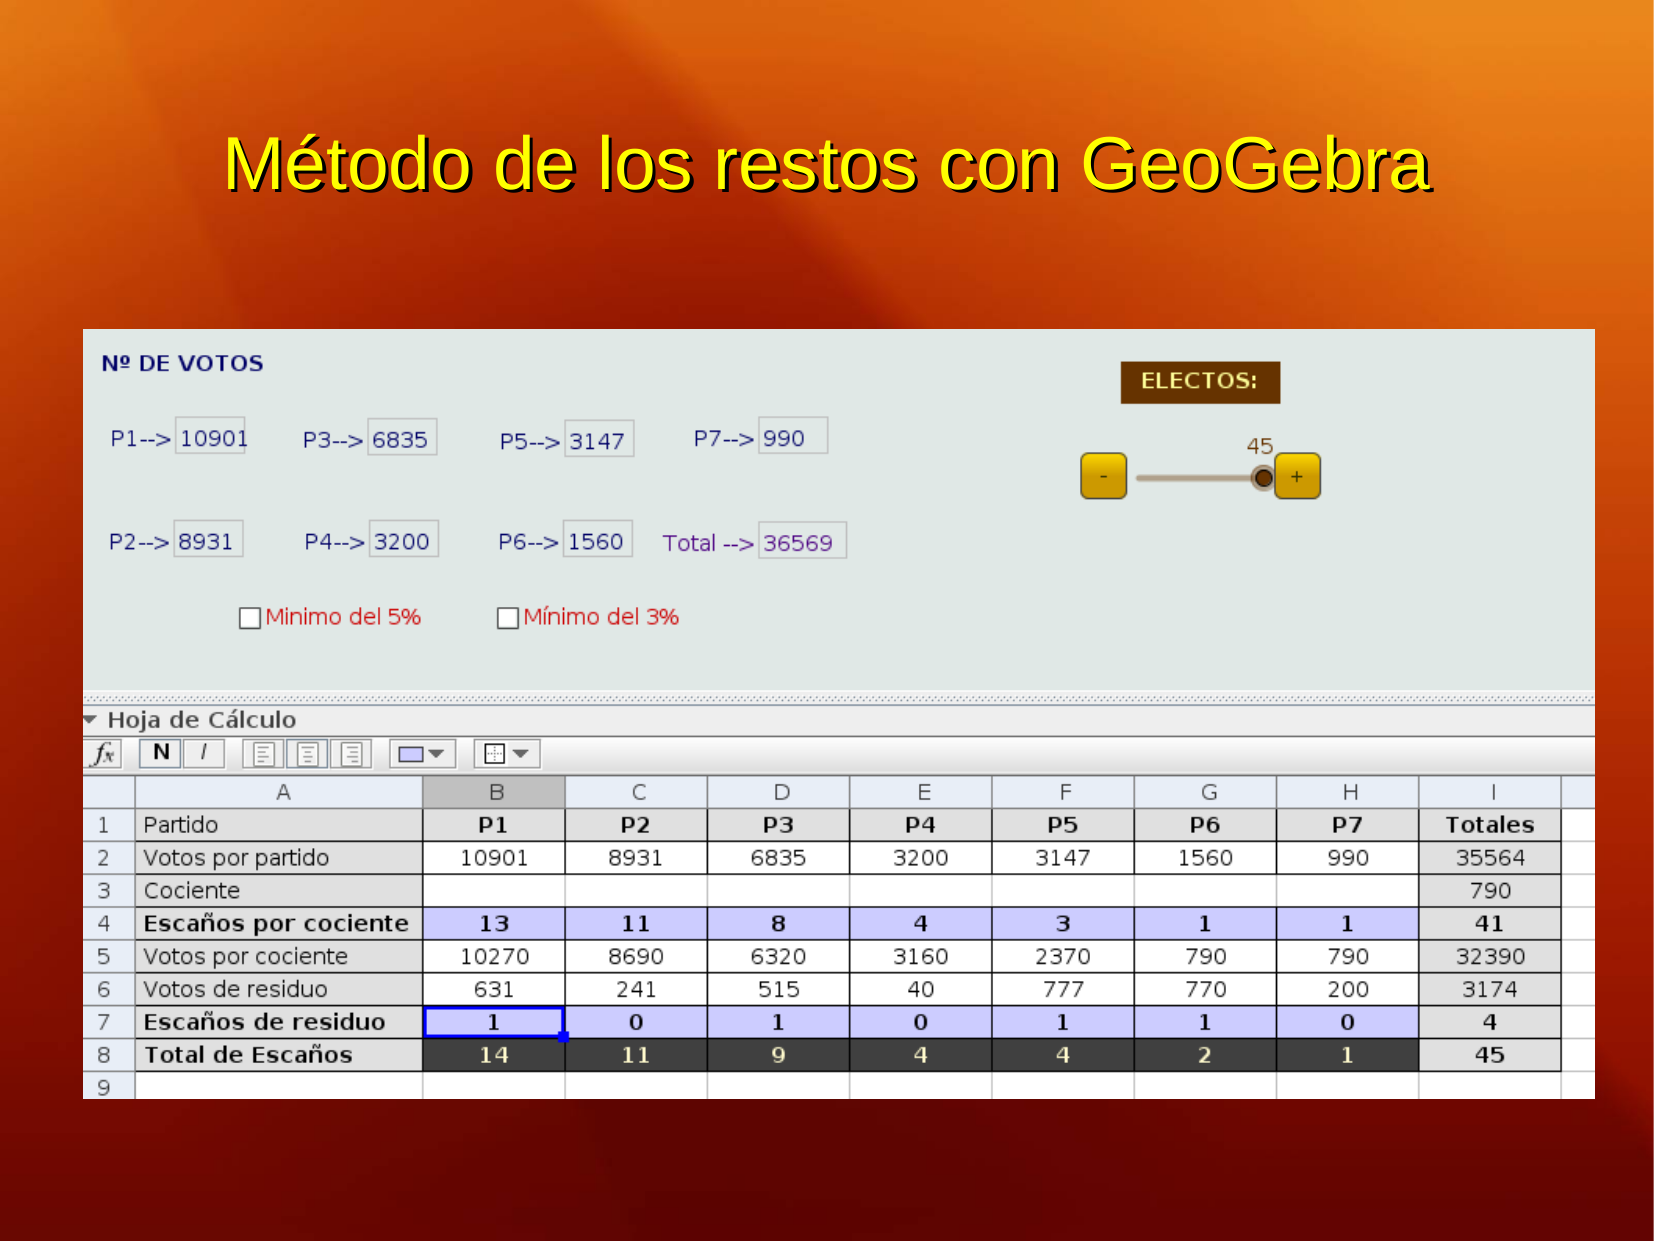

# Método de los restos con GeoGebra